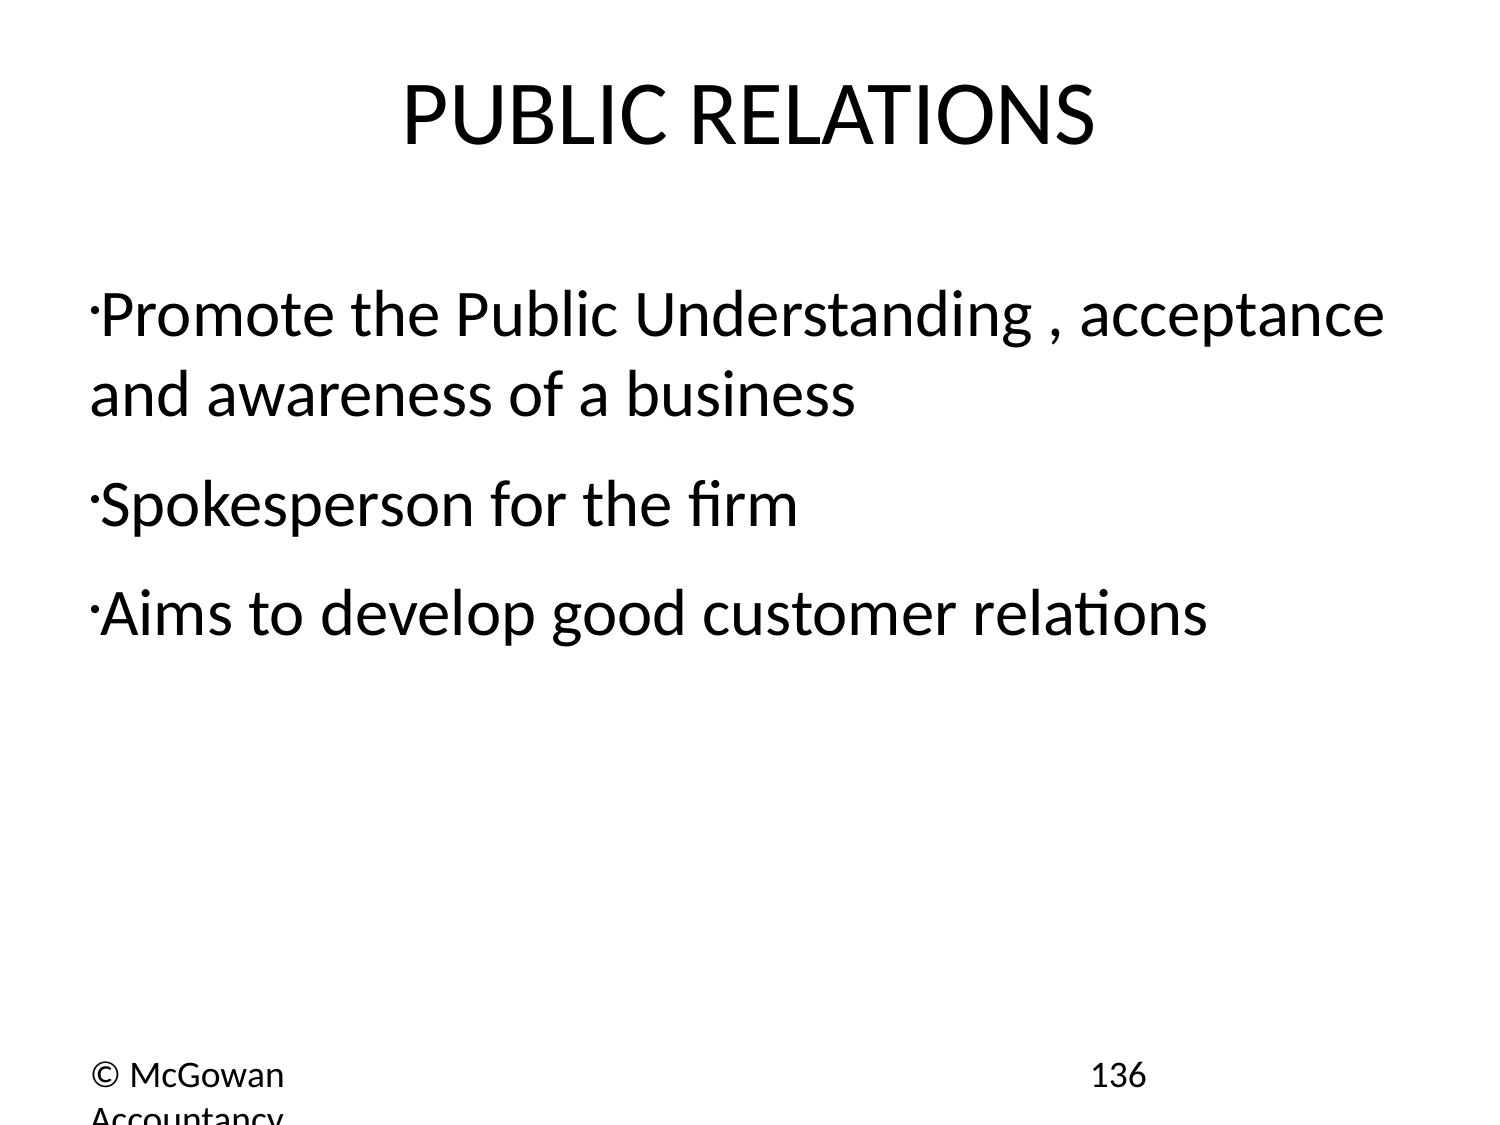

# PUBLIC RELATIONS
Promote the Public Understanding , acceptance and awareness of a business
Spokesperson for the firm
Aims to develop good customer relations
© McGowan Accountancy Services
136